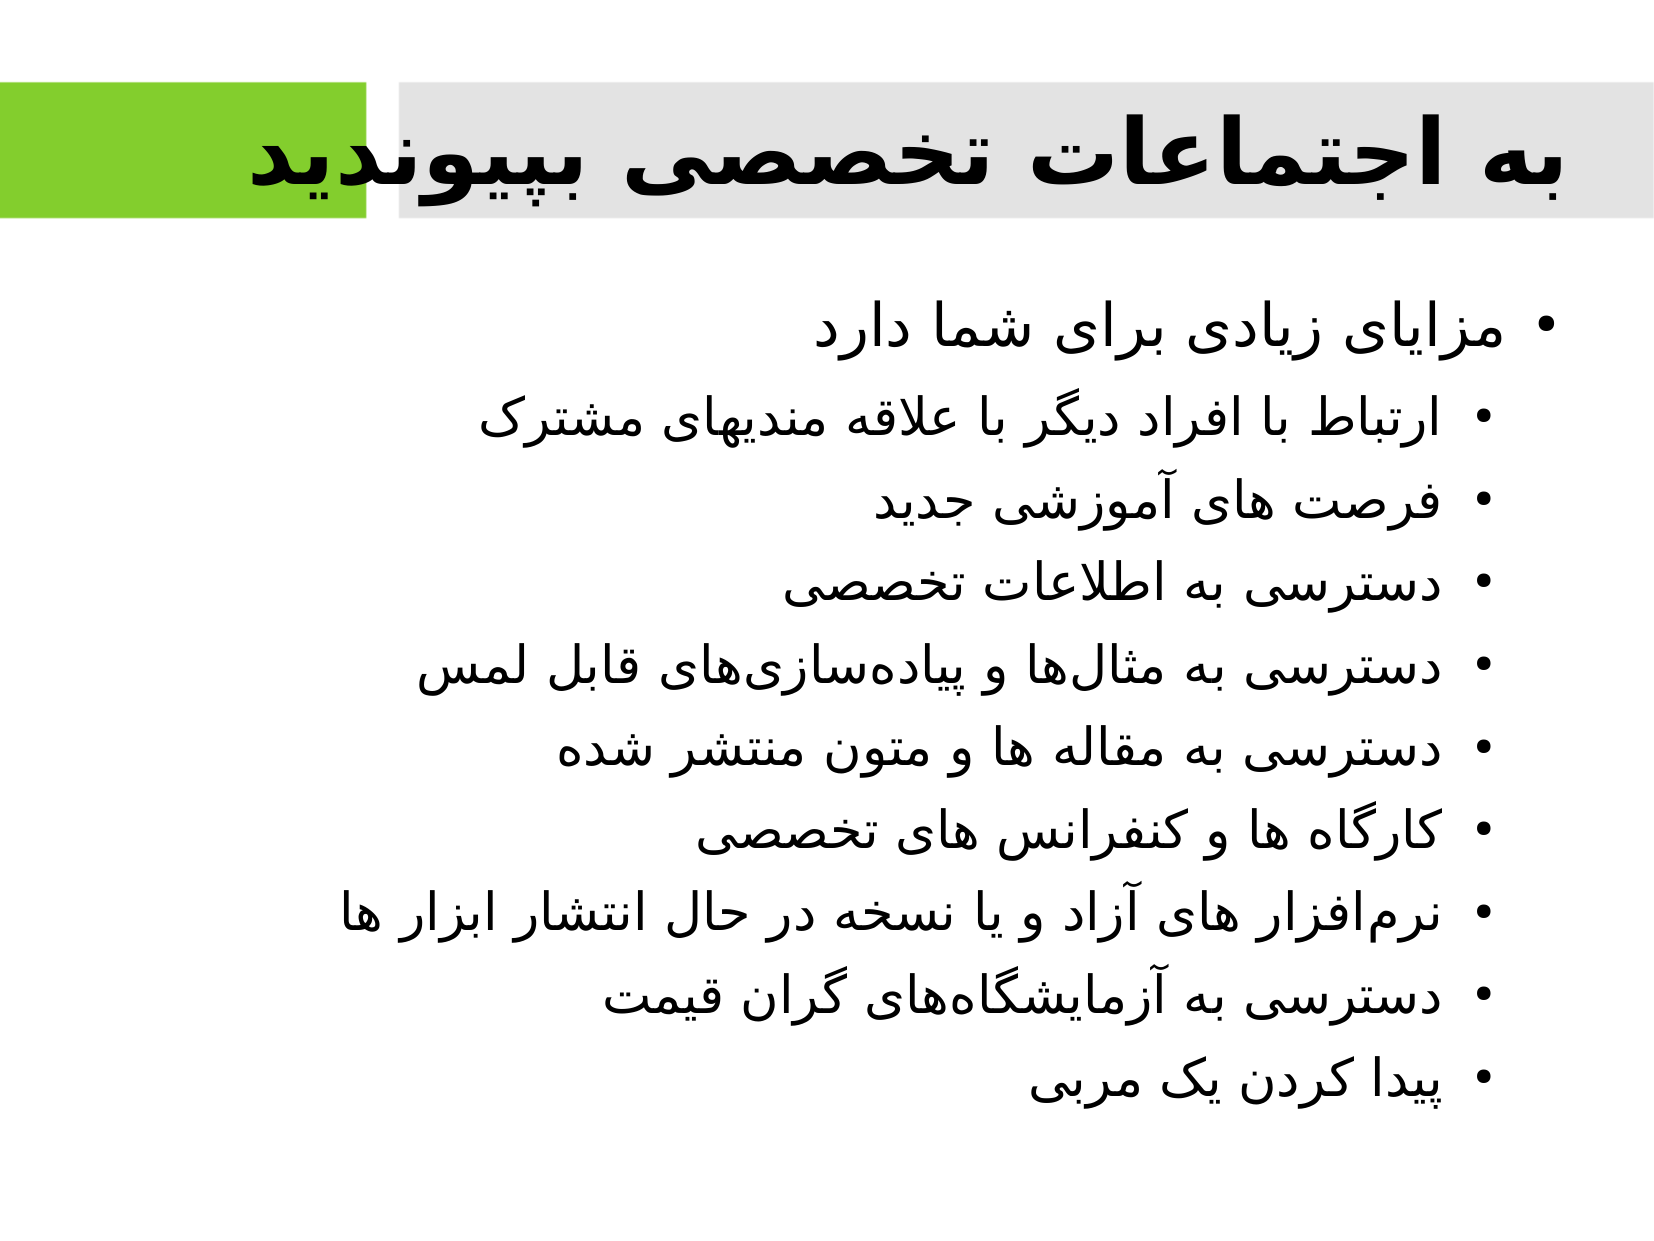

# به اجتماعات تخصصی بپیوندید
مزایای زیادی برای شما دارد
ارتباط با افراد دیگر با علاقه مندیهای مشترک
فرصت های آموزشی جدید
دسترسی به اطلاعات تخصصی
دسترسی به مثال‌ها و پیاده‌سازی‌های قابل لمس
دسترسی به مقاله ها و متون منتشر شده
کارگاه ها و کنفرانس های تخصصی
نرم‌افزار های آزاد و یا نسخه در حال انتشار ابزار ها
دسترسی به آزمایشگاه‌های گران قیمت
پیدا کردن یک مربی